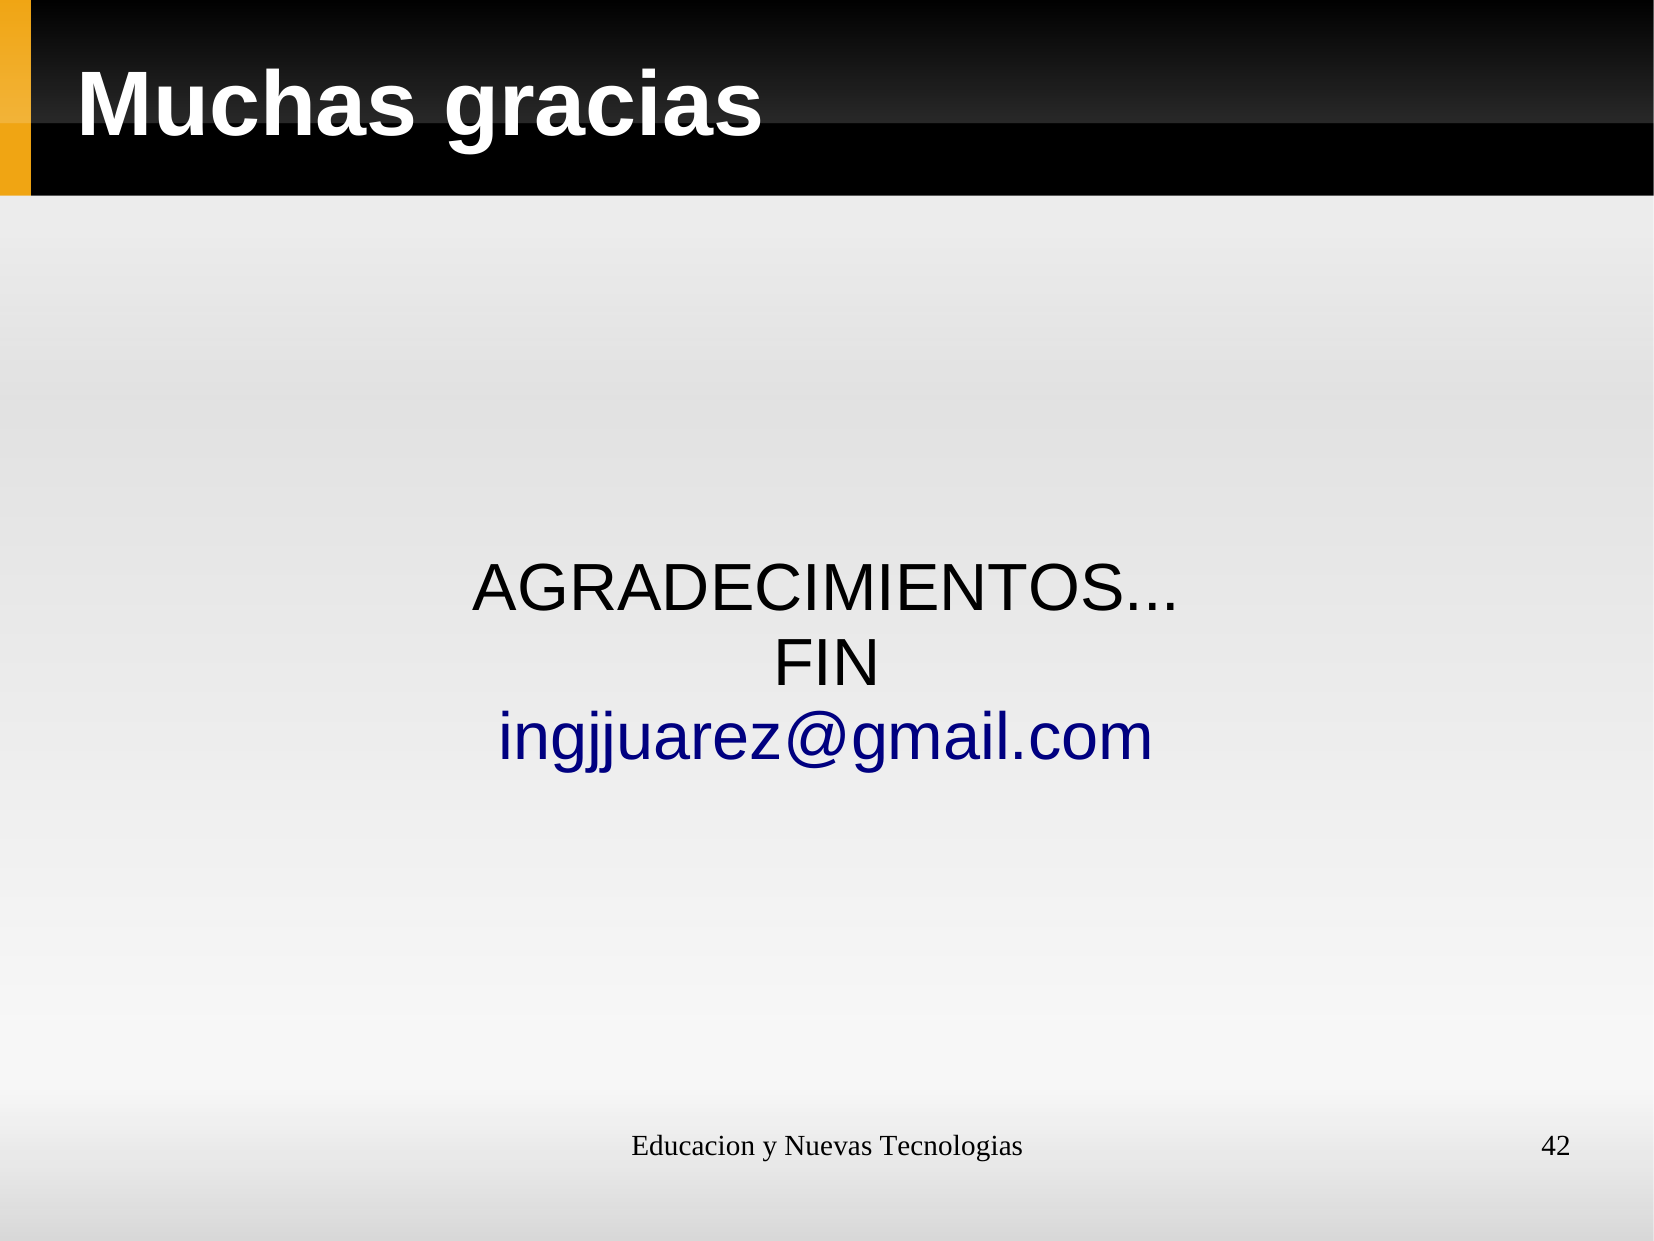

# Muchas gracias
AGRADECIMIENTOS...
FIN
ingjjuarez@gmail.com
Educacion y Nuevas Tecnologias
42